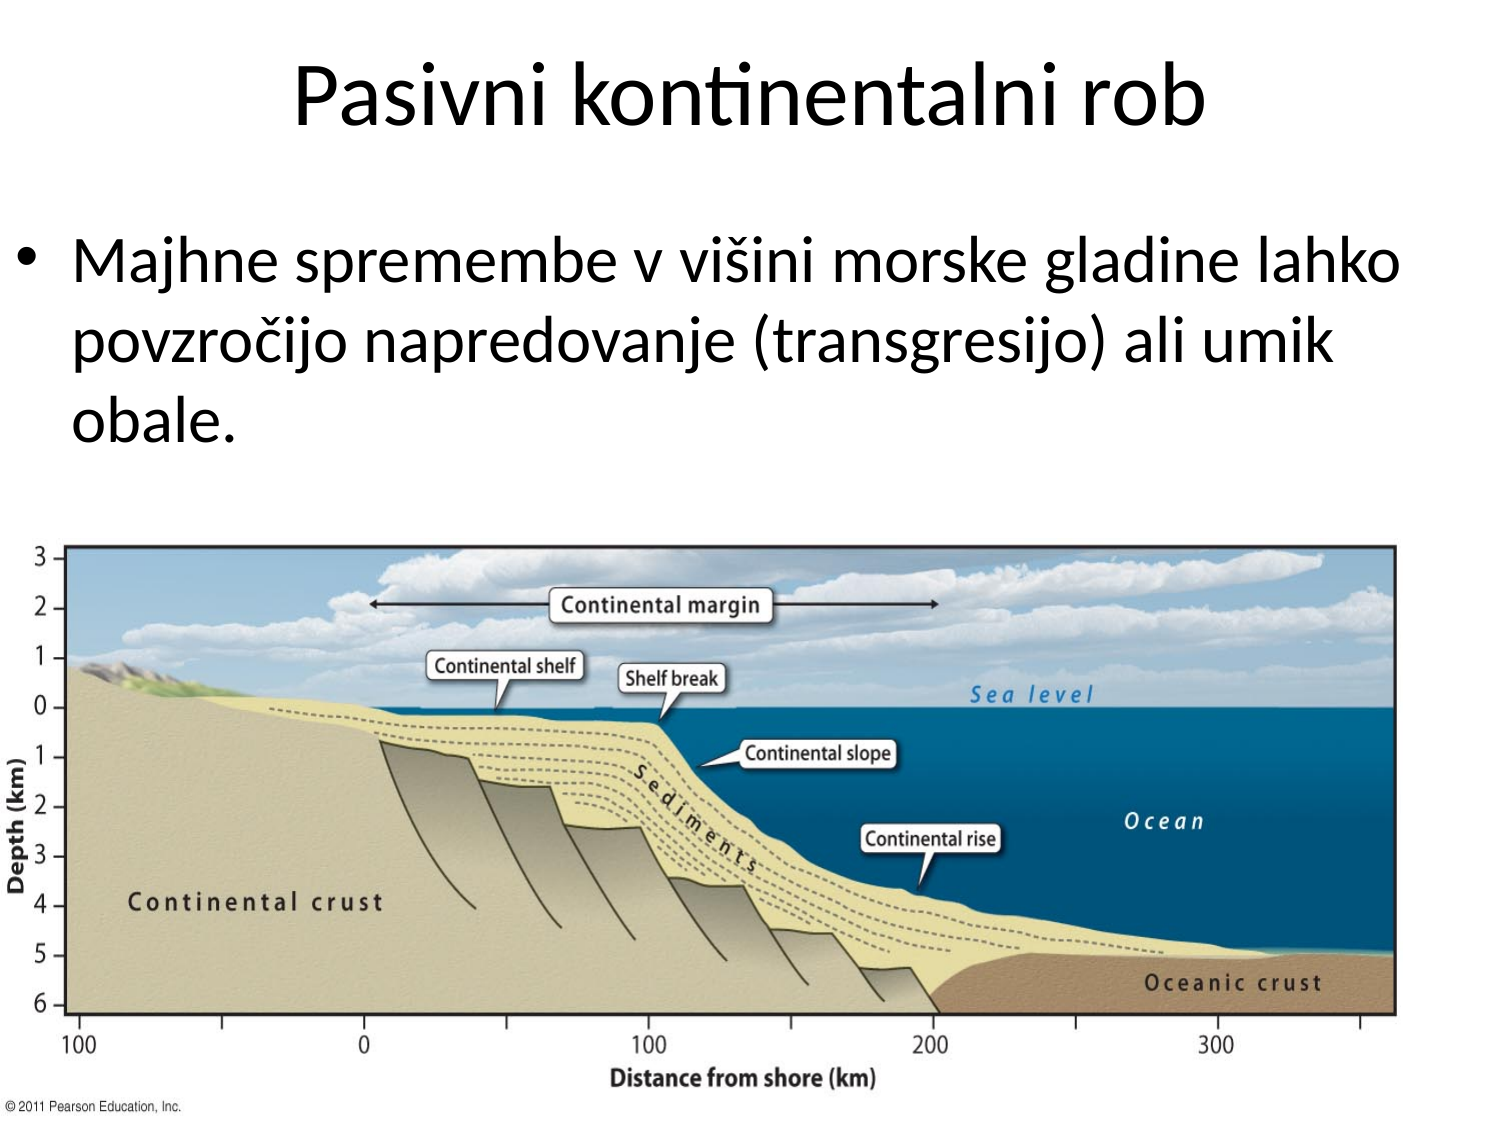

# Pasivni kontinentalni rob
Majhne spremembe v višini morske gladine lahko povzročijo napredovanje (transgresijo) ali umik obale.